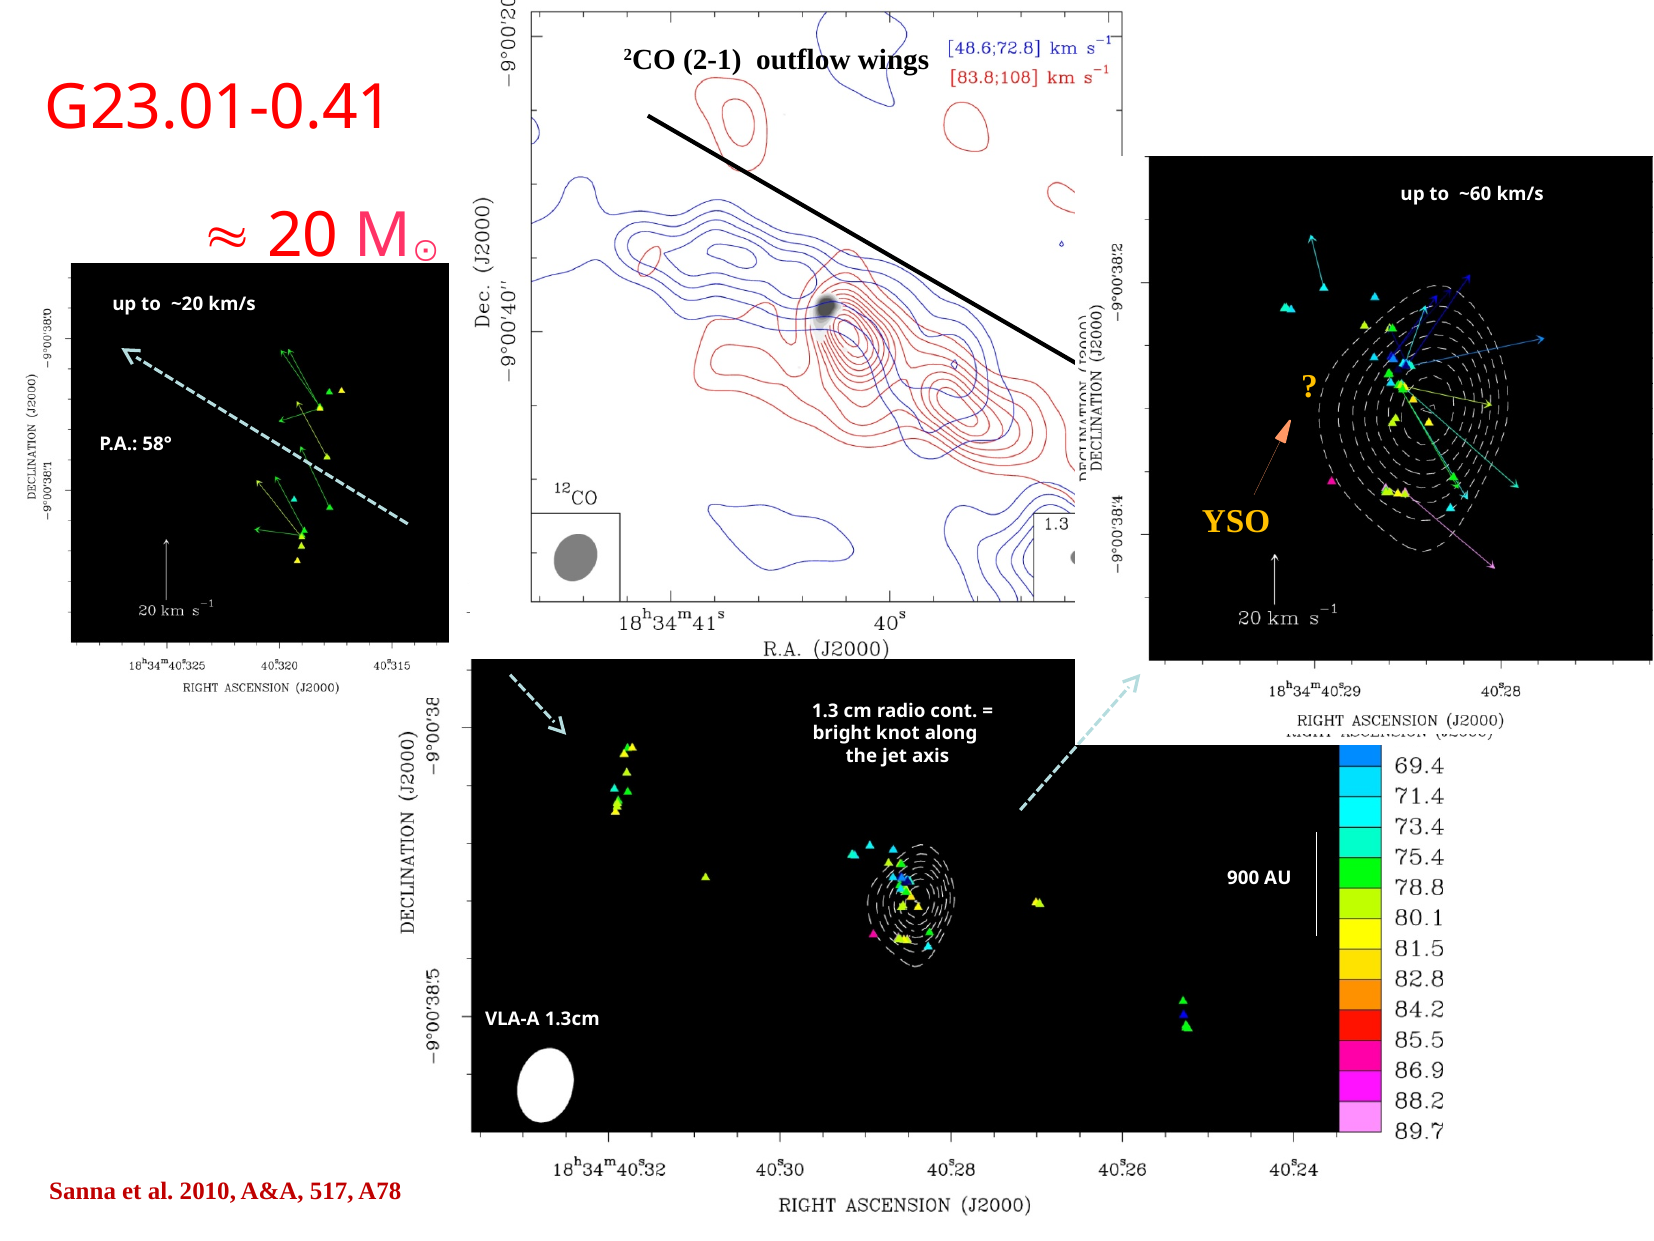

G23.01-0.41
 » 20 M⊙
12CO (2-1) outflow wings
Proper motions: H2O masers at 22.2 GHz with VLBA (4 epochs)
up to ~60 km/s
up to ~60 km/s
?
YSO
~ 0.9 pc
up to ~20 km/s
P.A.: 58°
 1.3 cm radio cont. =
bright knot along
the jet axis
900 AU
VLA-A 1.3cm
Sanna et al. 2010, A&A, 517, A78